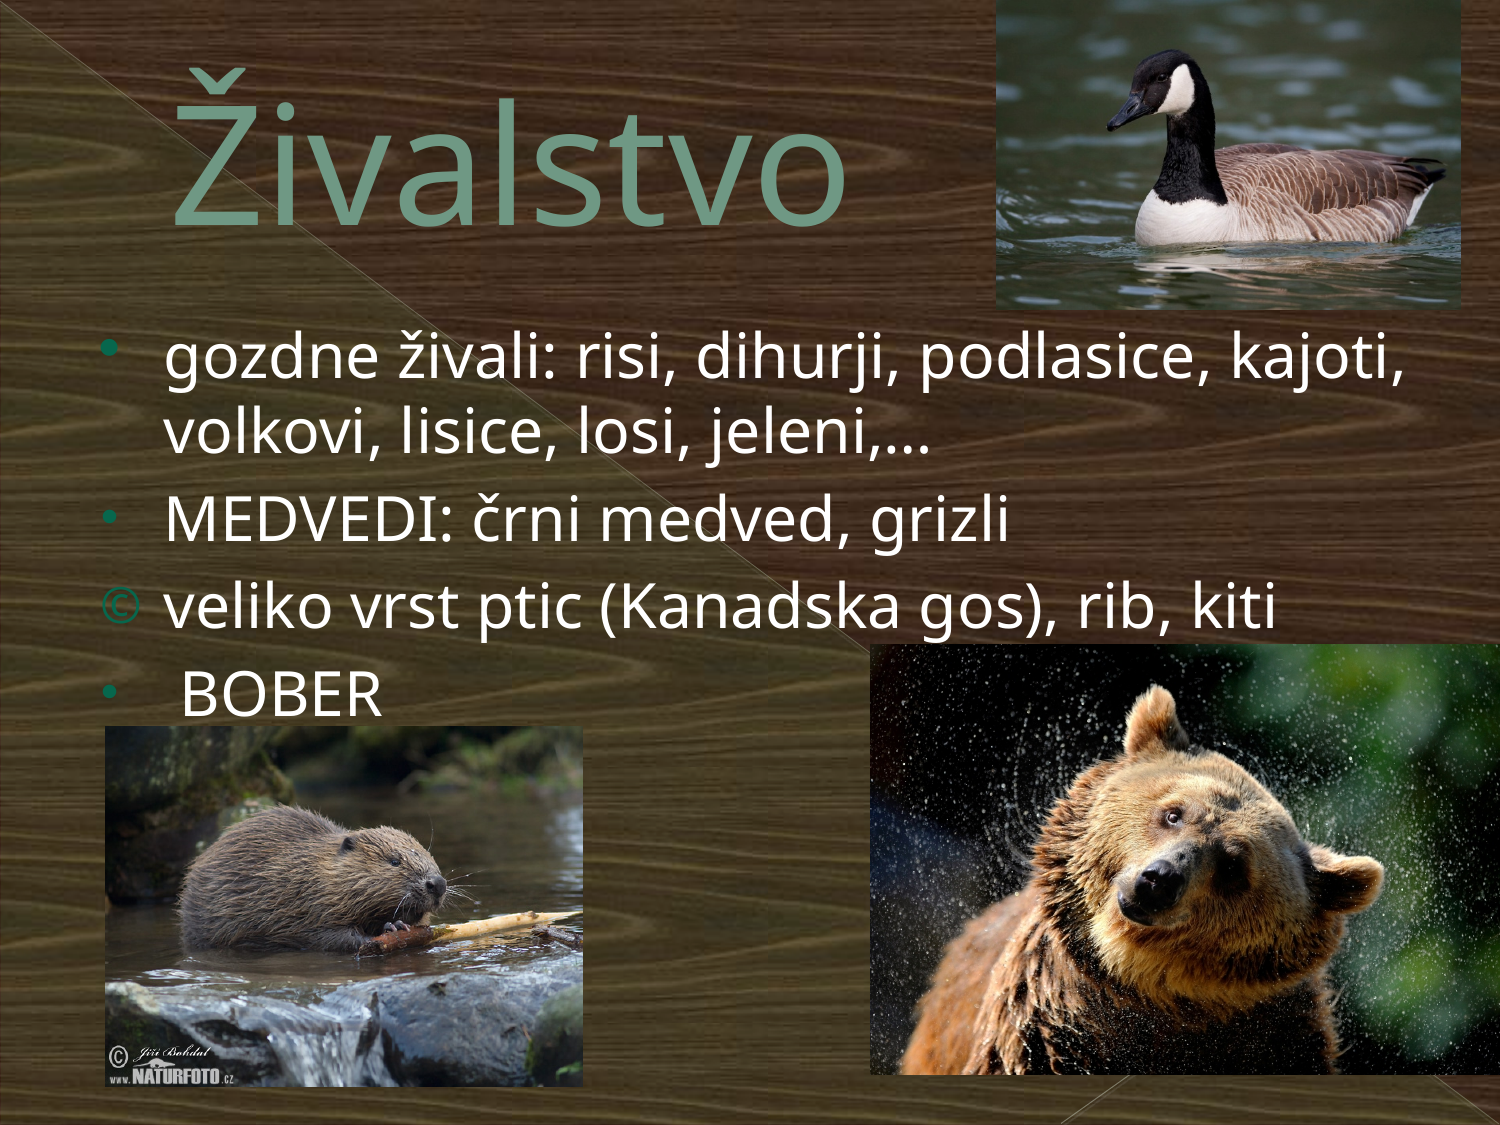

# Živalstvo
gozdne živali: risi, dihurji, podlasice, kajoti, volkovi, lisice, losi, jeleni,…
MEDVEDI: črni medved, grizli
veliko vrst ptic (Kanadska gos), rib, kiti
 BOBER